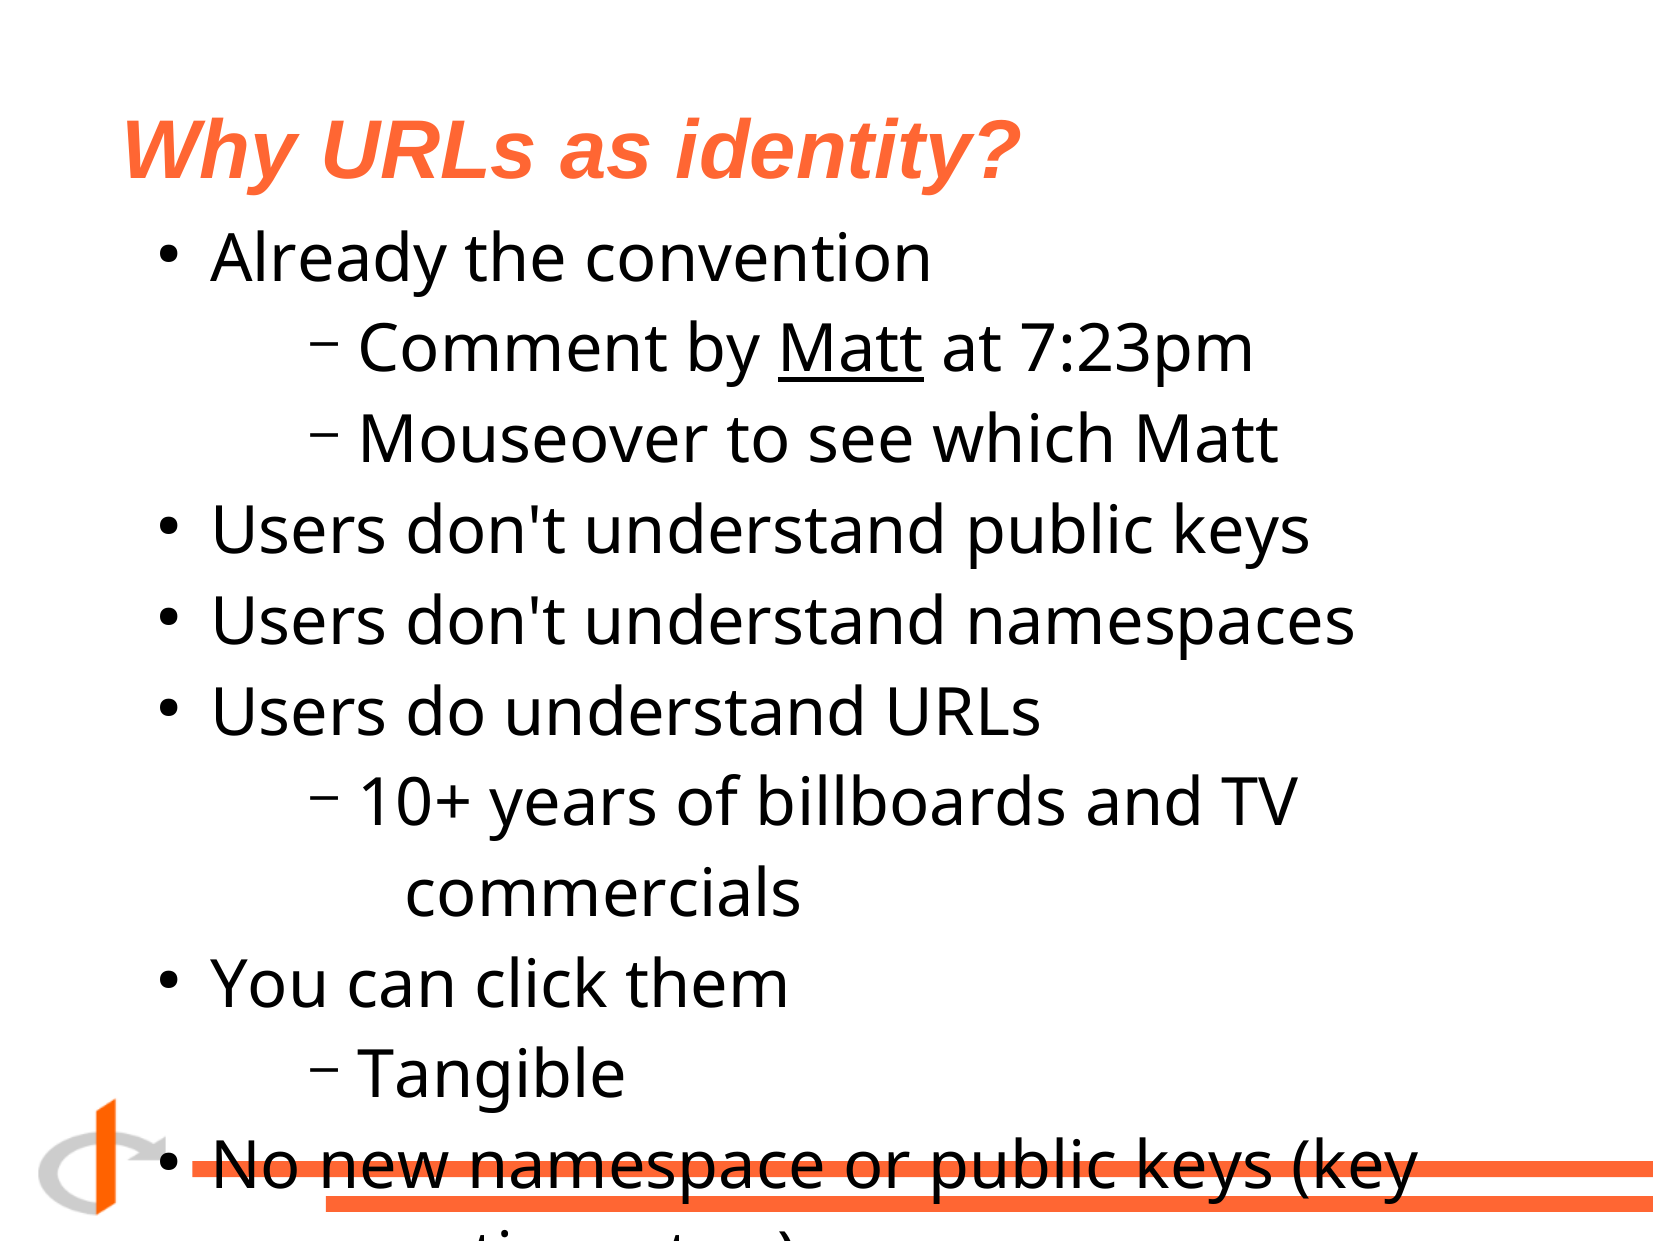

# Why URLs as identity?
Already the convention
Comment by Matt at 7:23pm
Mouseover to see which Matt
Users don't understand public keys
Users don't understand namespaces
Users do understand URLs
10+ years of billboards and TV commercials
You can click them
Tangible
No new namespace or public keys (key revocation, etc...)